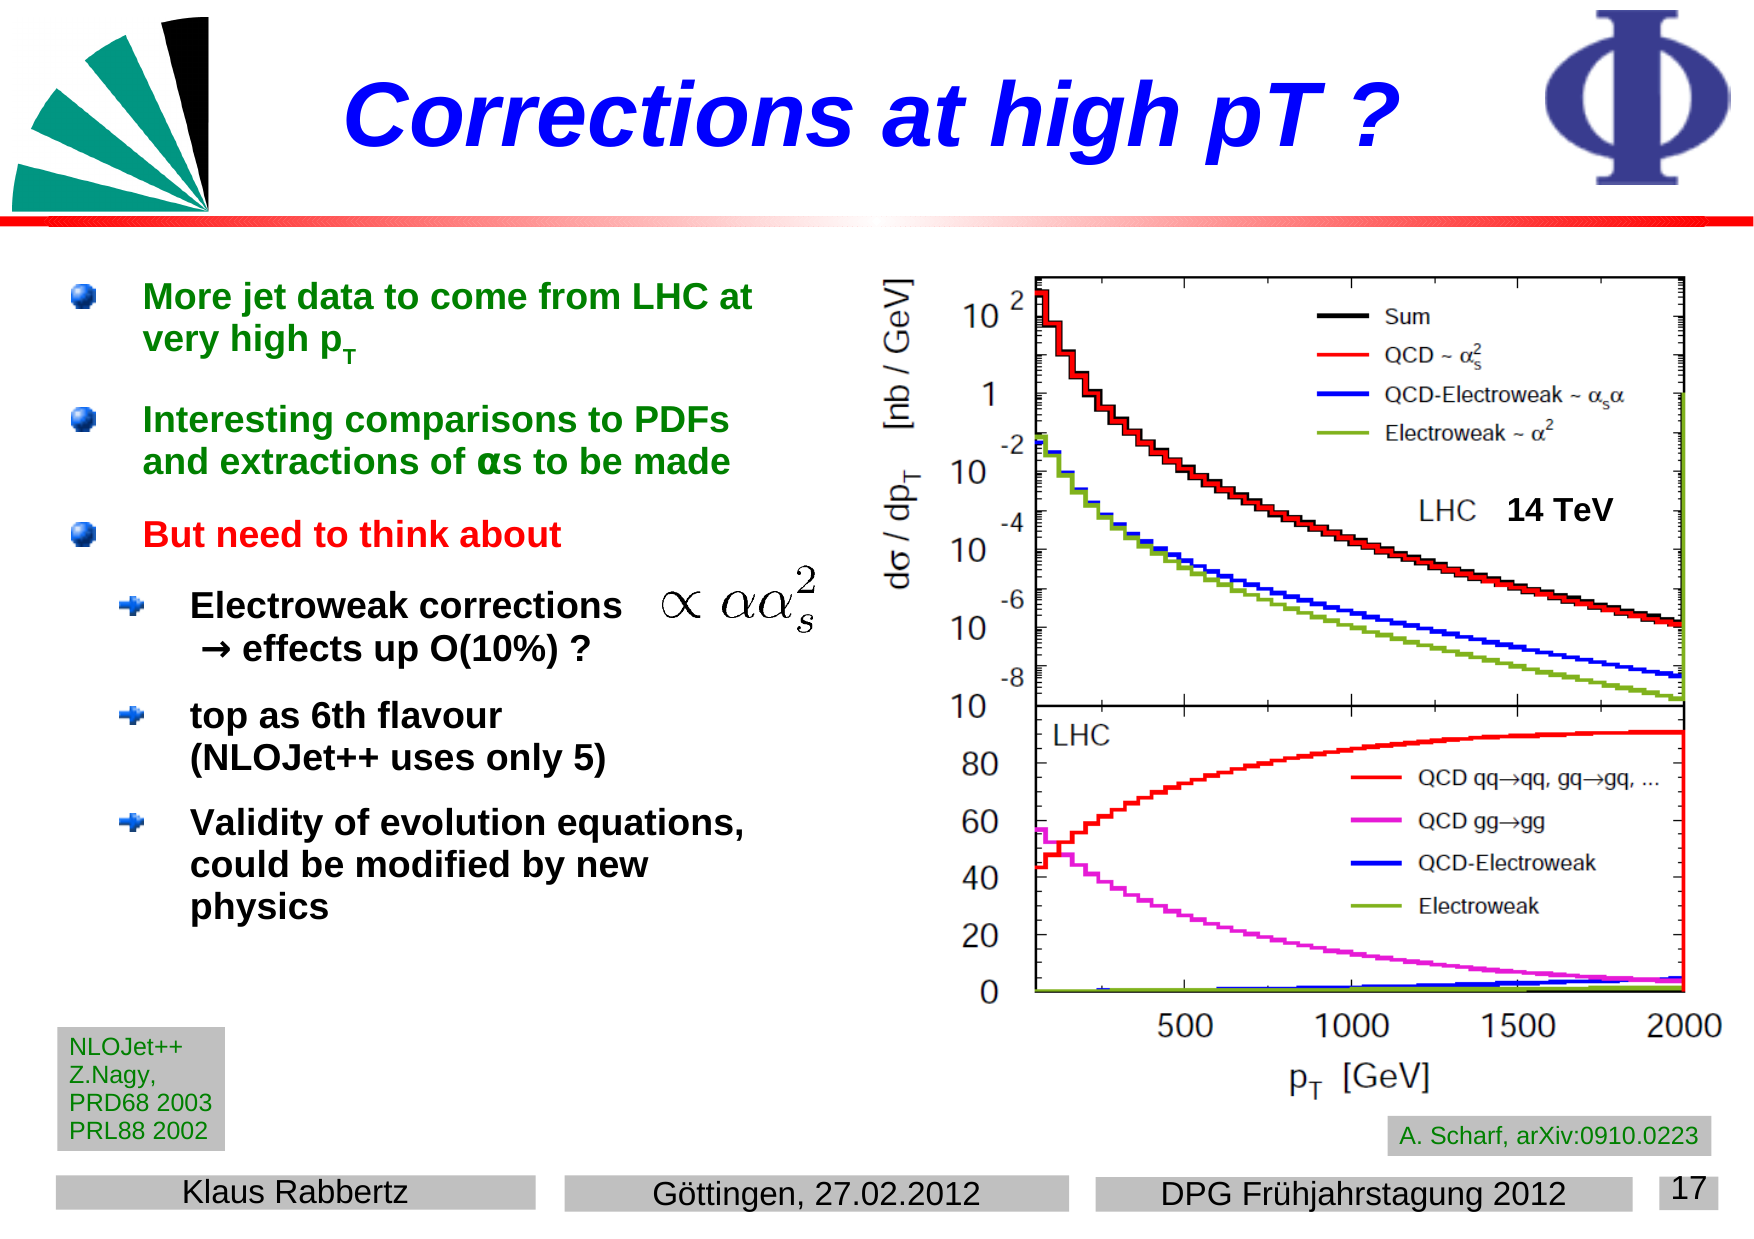

# Corrections at high pT ?
More jet data to come from LHC at very high pT
Interesting comparisons to PDFs and extractions of αs to be made
But need to think about
Electroweak corrections → effects up O(10%) ?
top as 6th flavour (NLOJet++ uses only 5)
Validity of evolution equations, could be modified by new physics
14 TeV
NLOJet++
Z.Nagy,
PRD68 2003
PRL88 2002
A. Scharf, arXiv:0910.0223